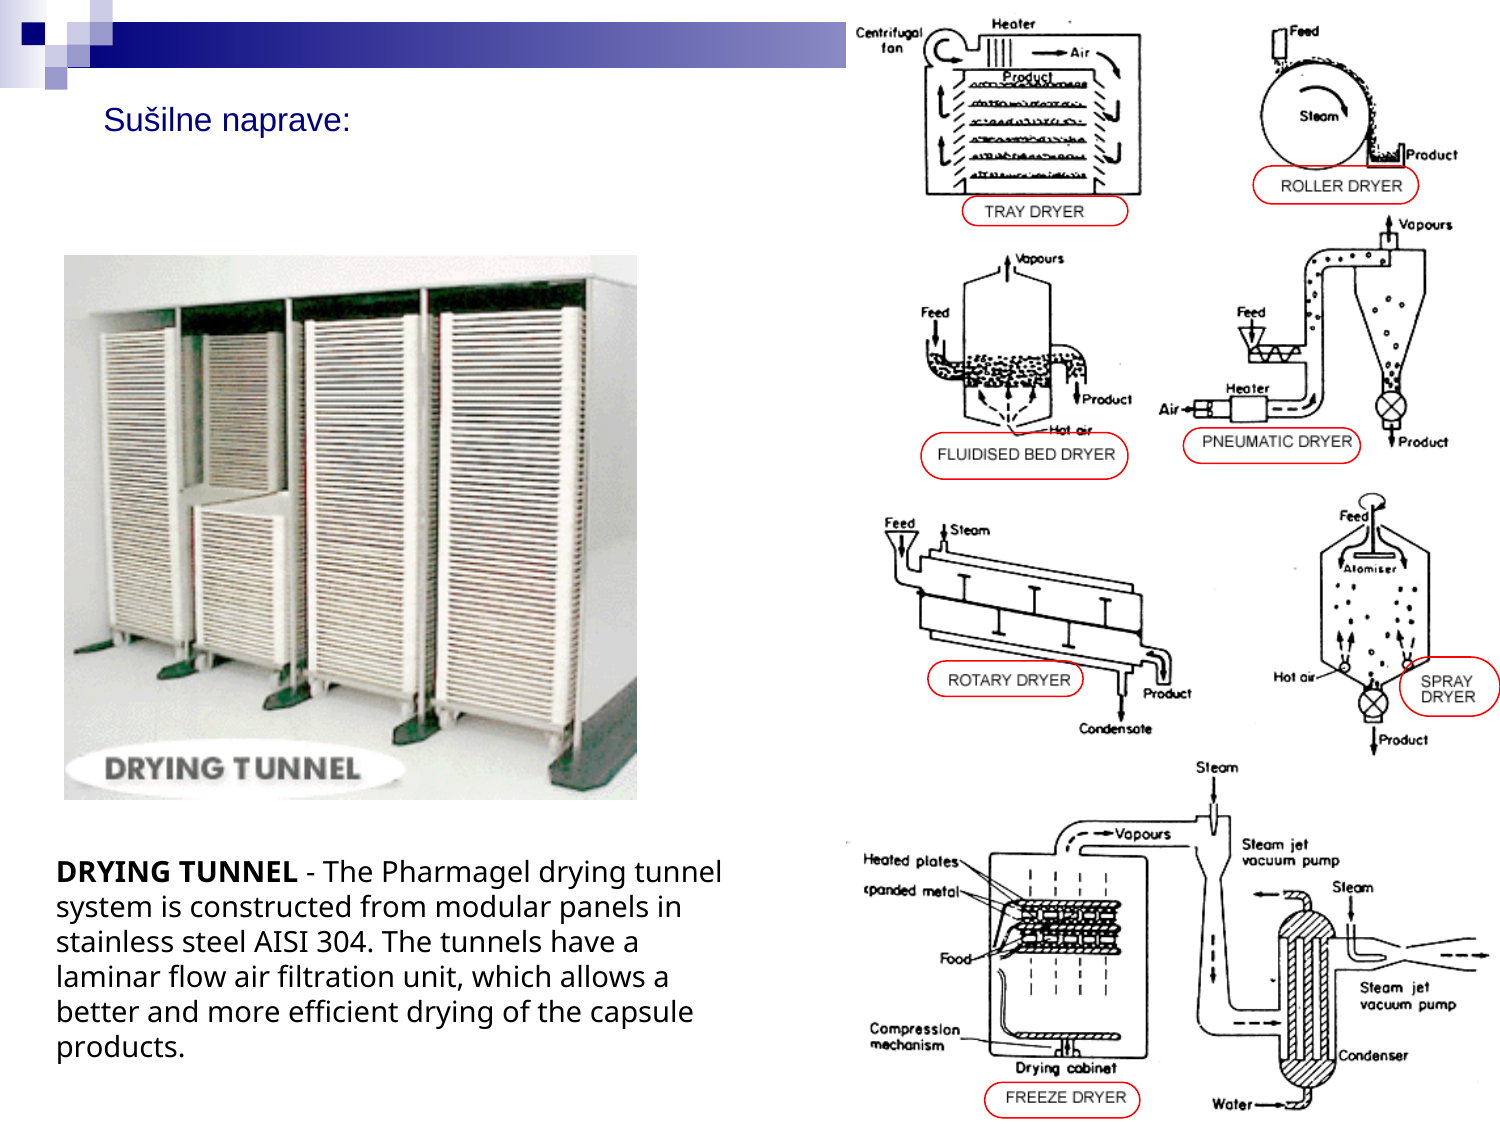

Sušilne naprave:
DRYING TUNNEL - The Pharmagel drying tunnel system is constructed from modular panels in stainless steel AISI 304. The tunnels have a laminar flow air filtration unit, which allows a better and more efficient drying of the capsule products.